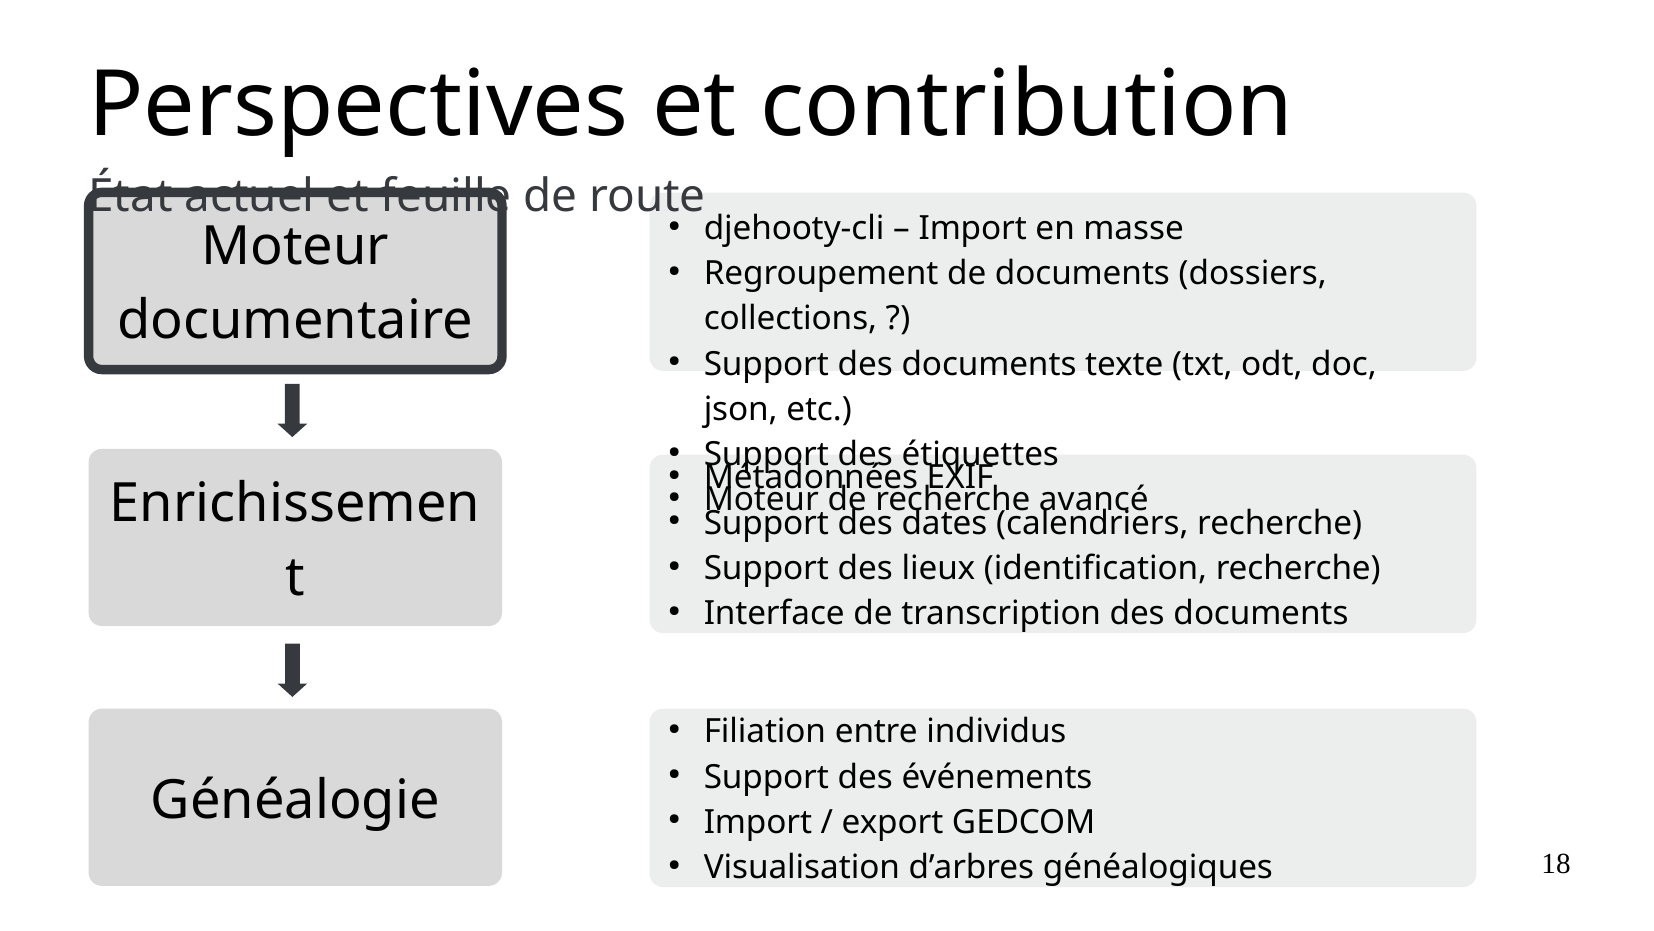

# Perspectives et contribution État actuel et feuille de route
Moteur
documentaire
djehooty-cli – Import en masse
Regroupement de documents (dossiers, collections, ?)
Support des documents texte (txt, odt, doc, json, etc.)
Support des étiquettes
Moteur de recherche avancé
Enrichissement
Métadonnées EXIF
Support des dates (calendriers, recherche)
Support des lieux (identification, recherche)
Interface de transcription des documents
Généalogie
Filiation entre individus
Support des événements
Import / export GEDCOM
Visualisation d’arbres généalogiques
18